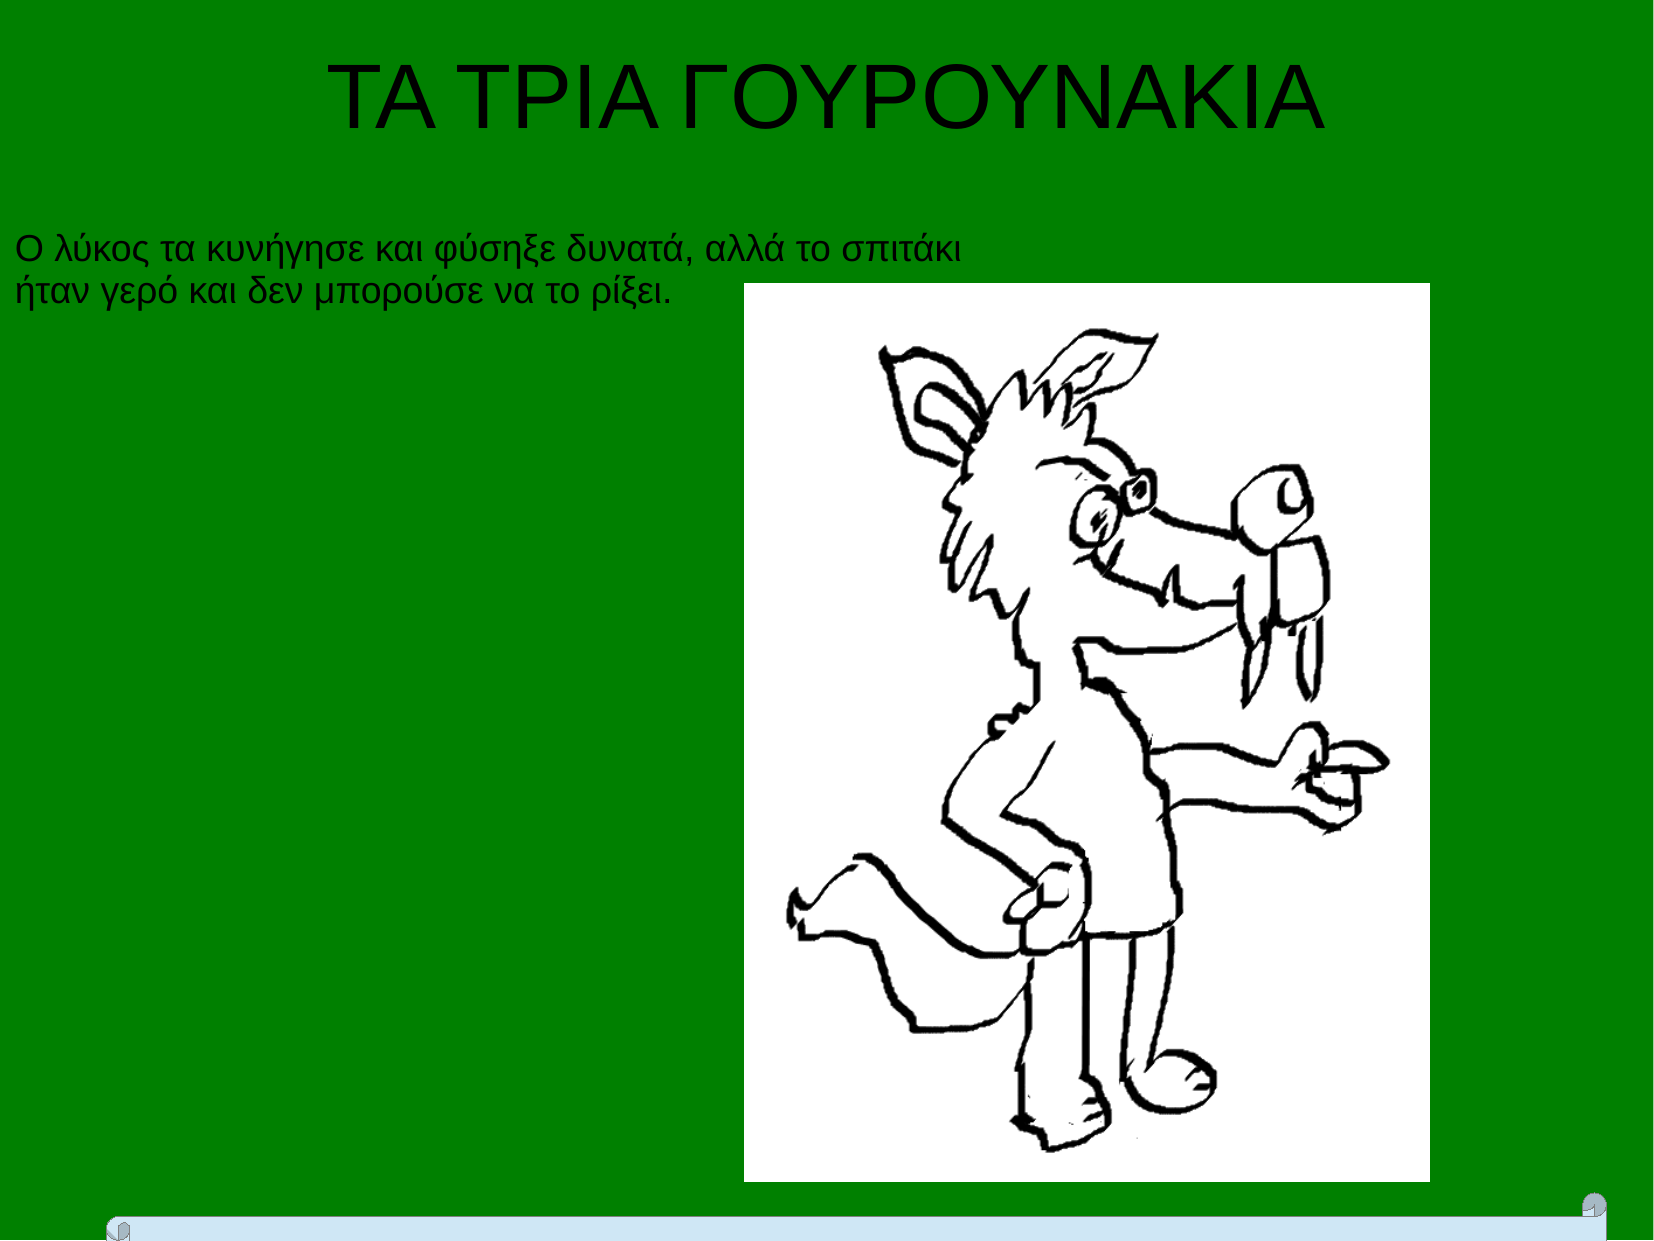

# ΤΑ ΤΡΙΑ ΓΟΥΡΟΥΝΑΚΙΑ
Ο λύκος τα κυνήγησε και φύσηξε δυνατά, αλλά το σπιτάκι
ήταν γερό και δεν μπορούσε να το ρίξει.